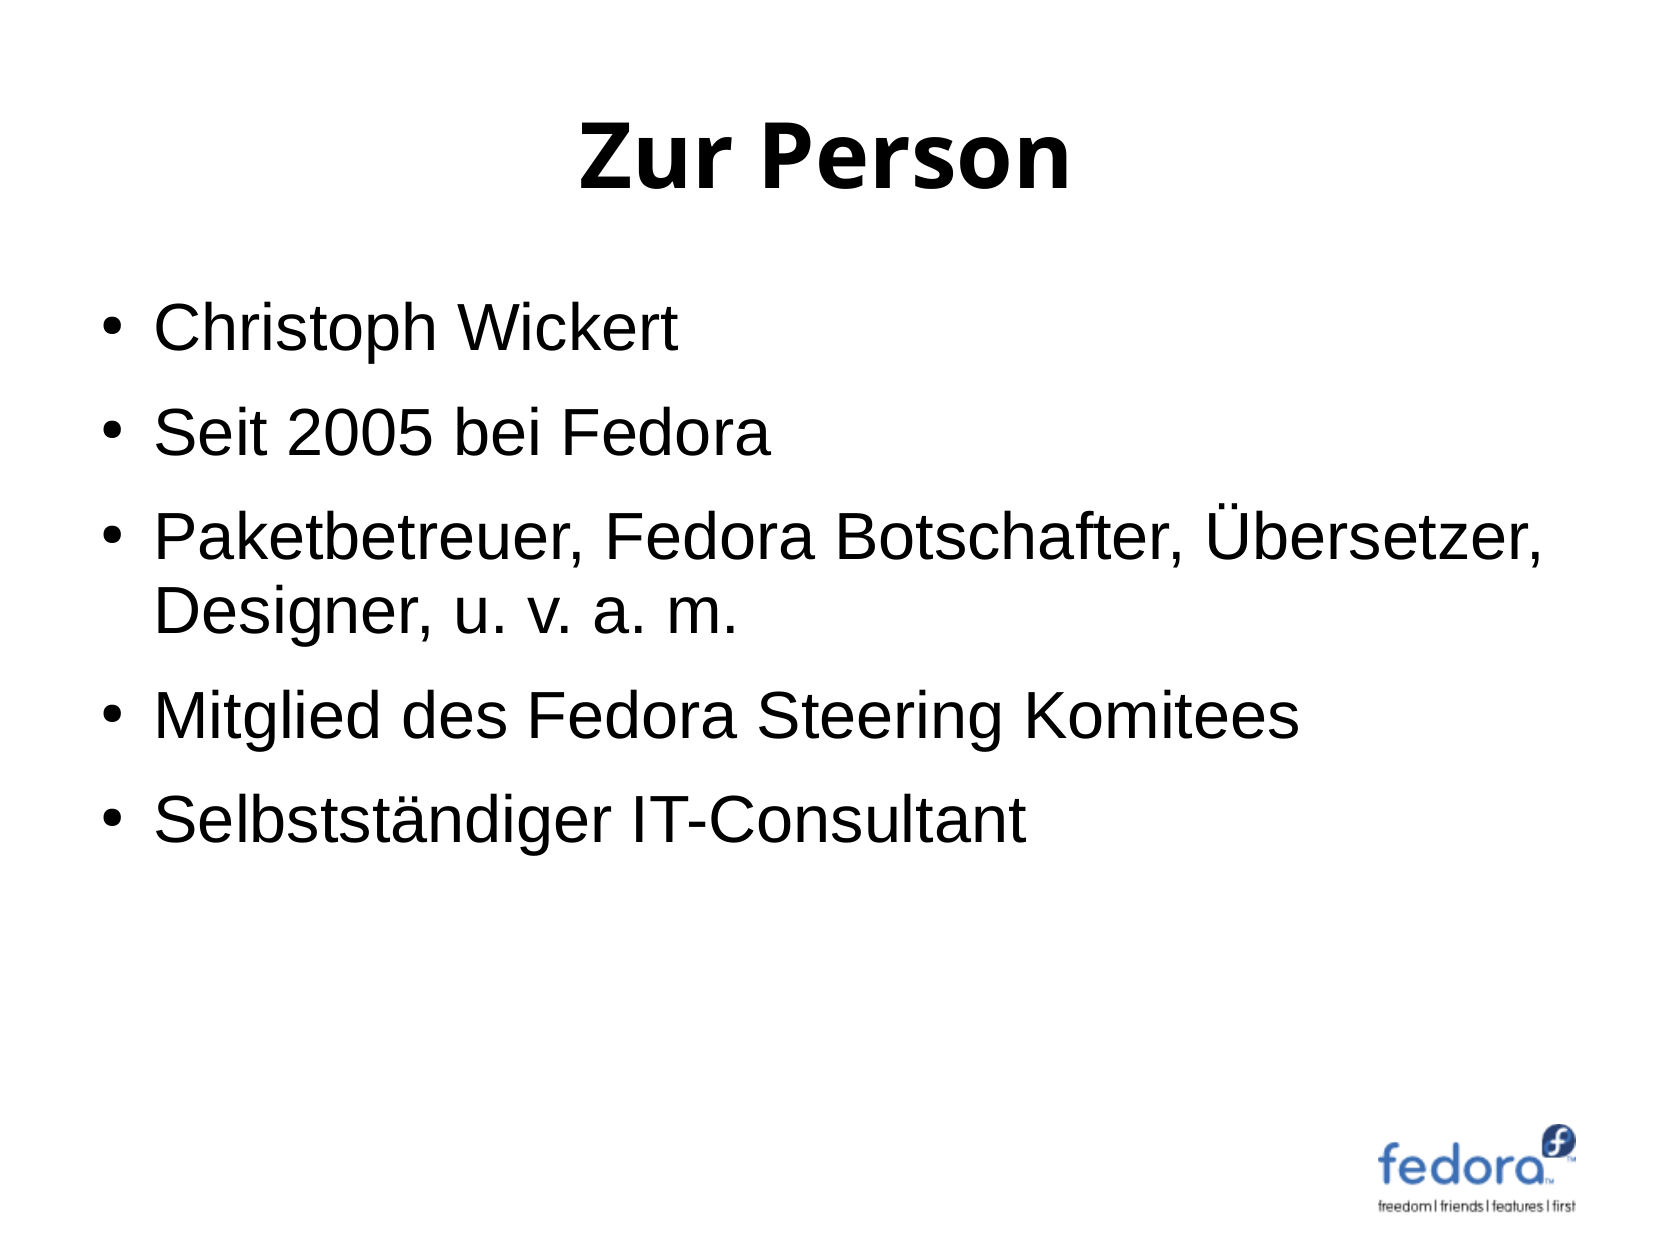

# Zur Person
Christoph Wickert
Seit 2005 bei Fedora
Paketbetreuer, Fedora Botschafter, Übersetzer, Designer, u. v. a. m.
Mitglied des Fedora Steering Komitees
Selbstständiger IT-Consultant